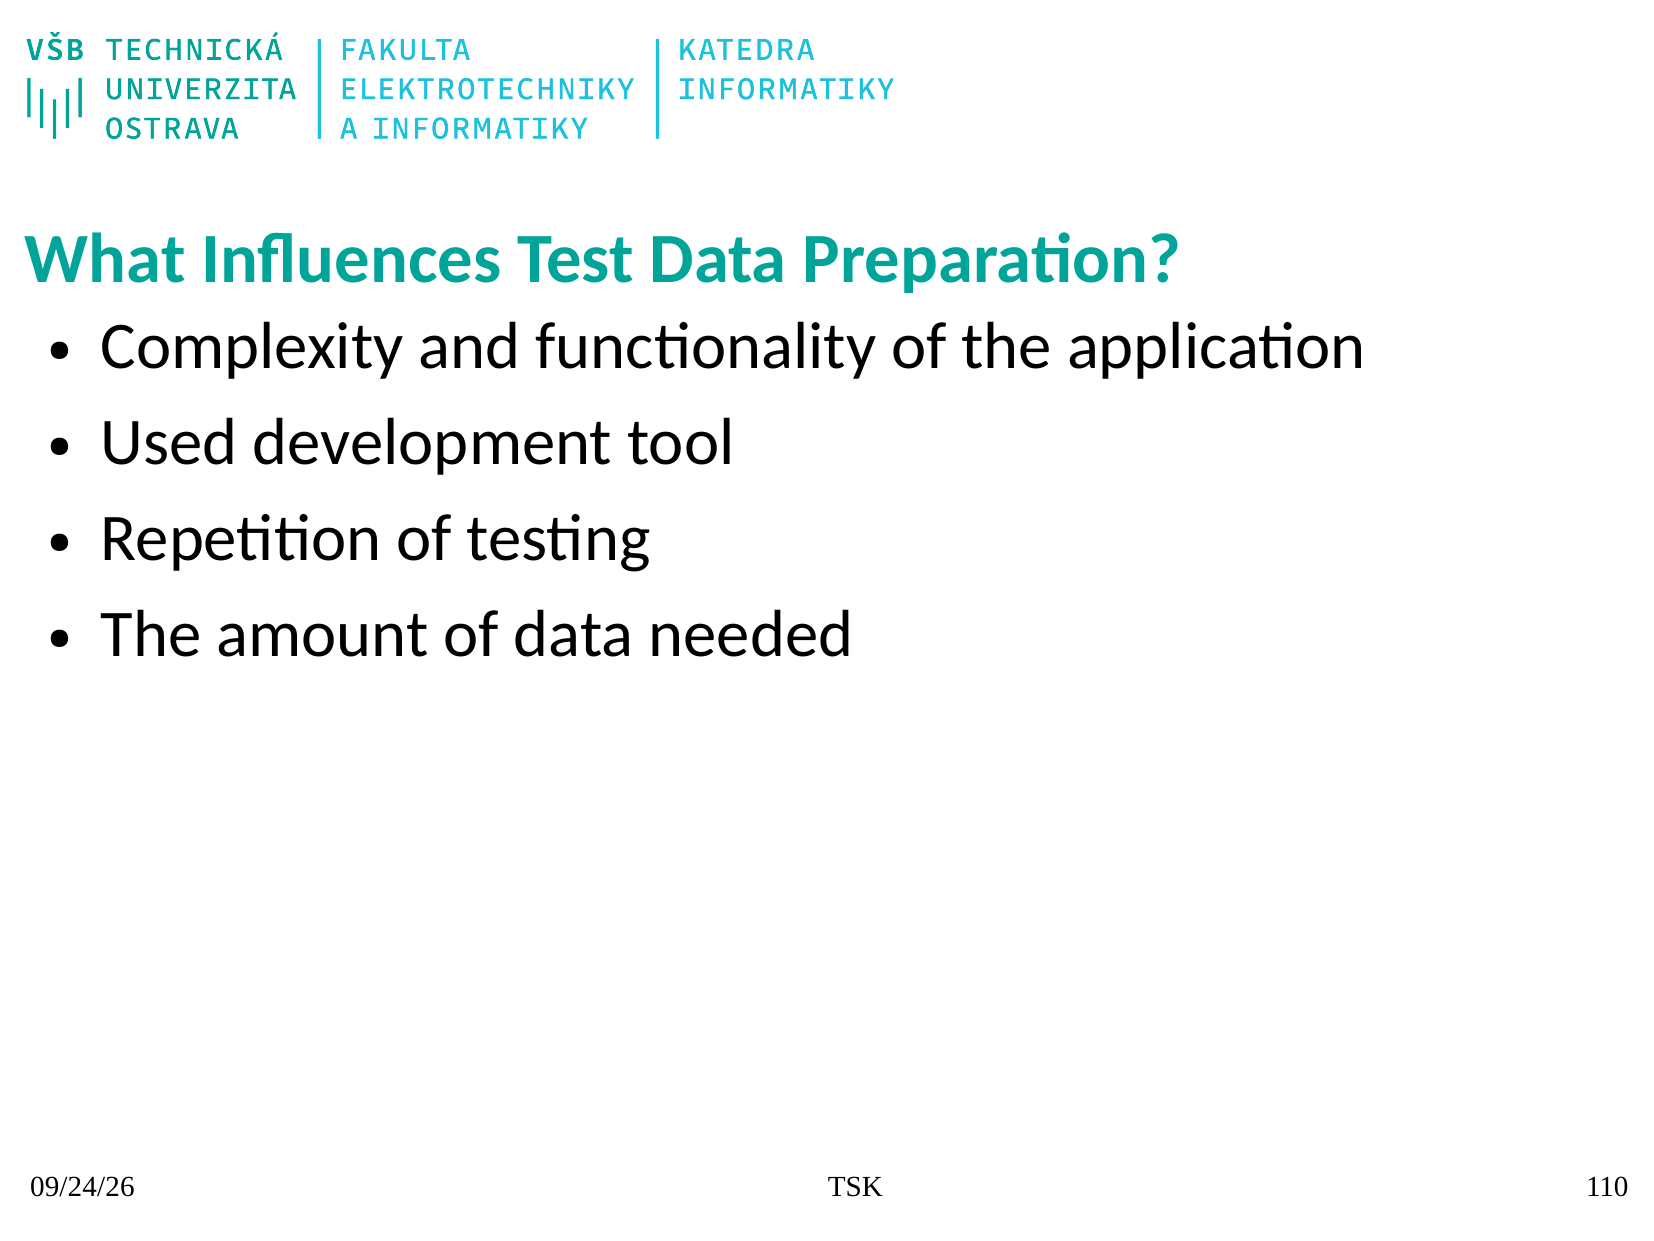

# What Influences Test Data Preparation?
Complexity and functionality of the application
Used development tool
Repetition of testing
The amount of data needed
TSK
110